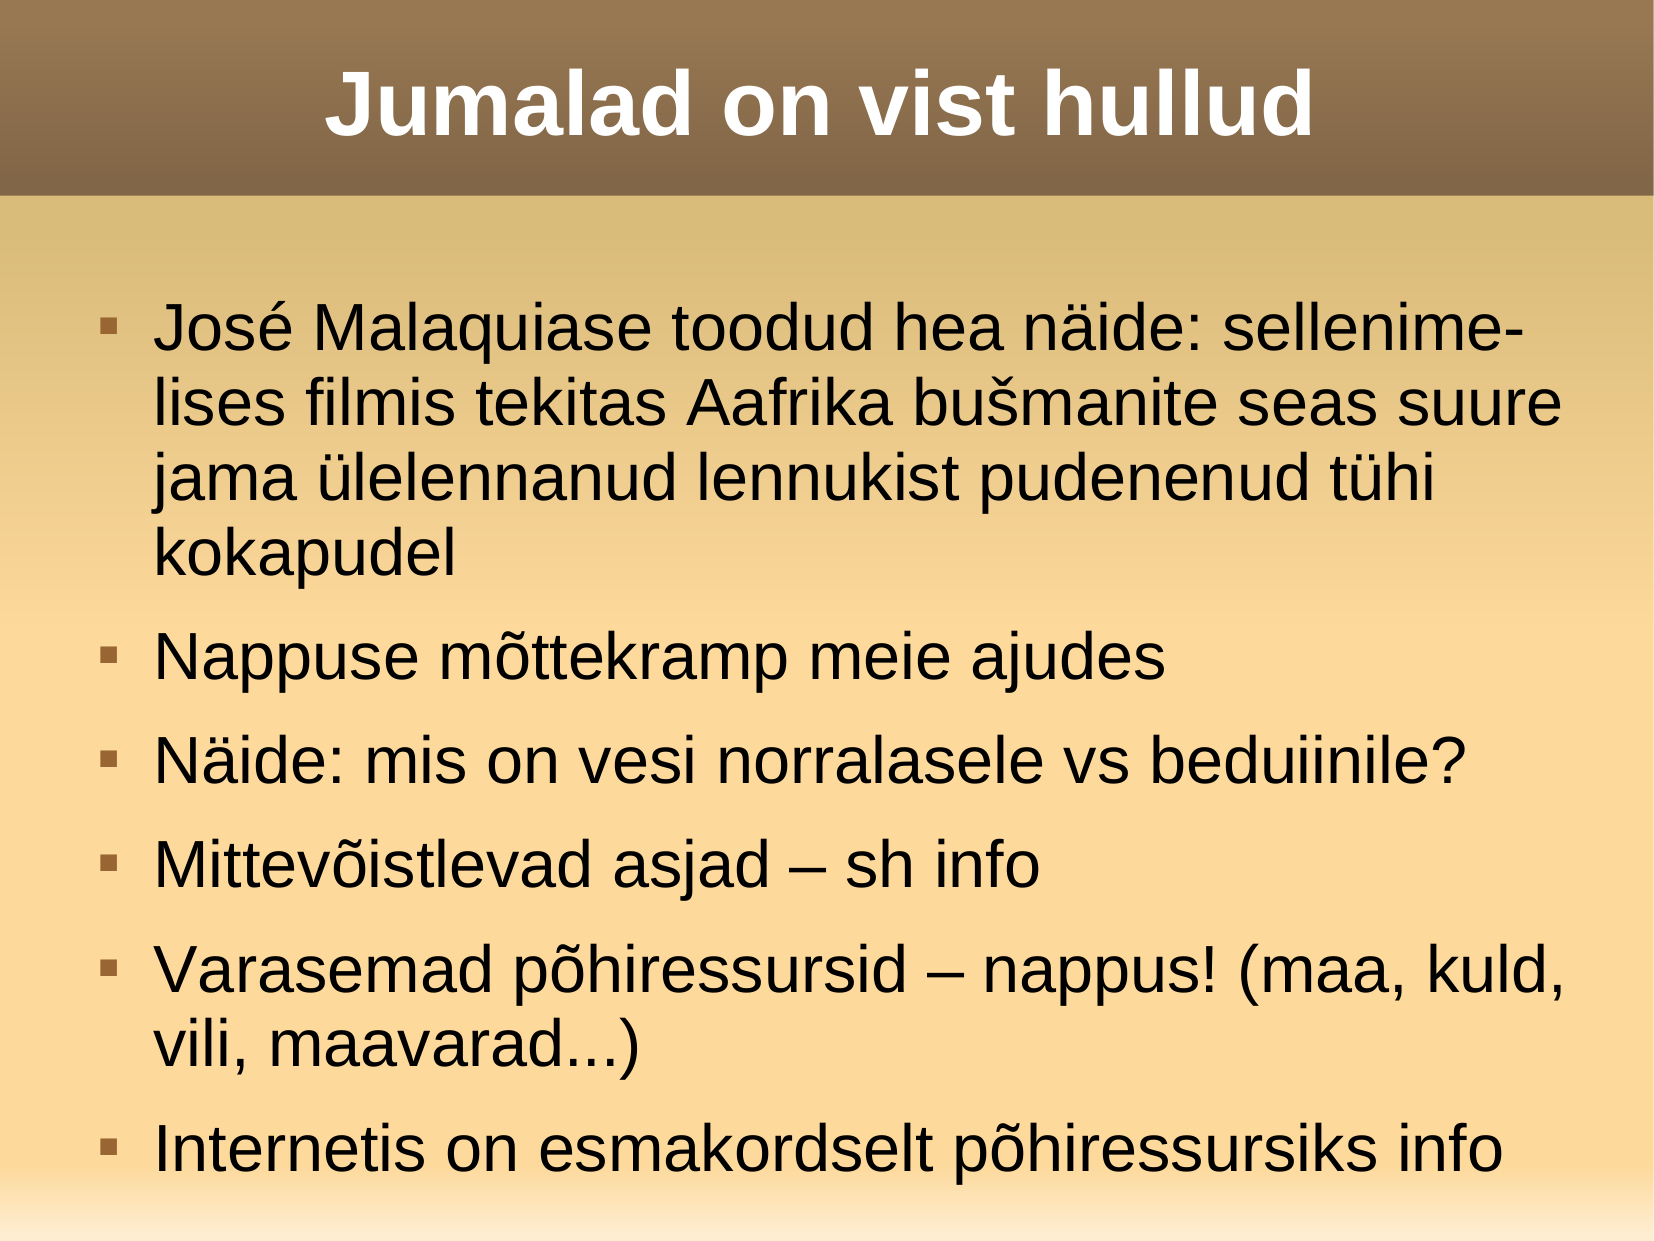

# Jumalad on vist hullud
José Malaquiase toodud hea näide: sellenime-lises filmis tekitas Aafrika bušmanite seas suure jama ülelennanud lennukist pudenenud tühi kokapudel
Nappuse mõttekramp meie ajudes
Näide: mis on vesi norralasele vs beduiinile?
Mittevõistlevad asjad – sh info
Varasemad põhiressursid – nappus! (maa, kuld, vili, maavarad...)
Internetis on esmakordselt põhiressursiks info